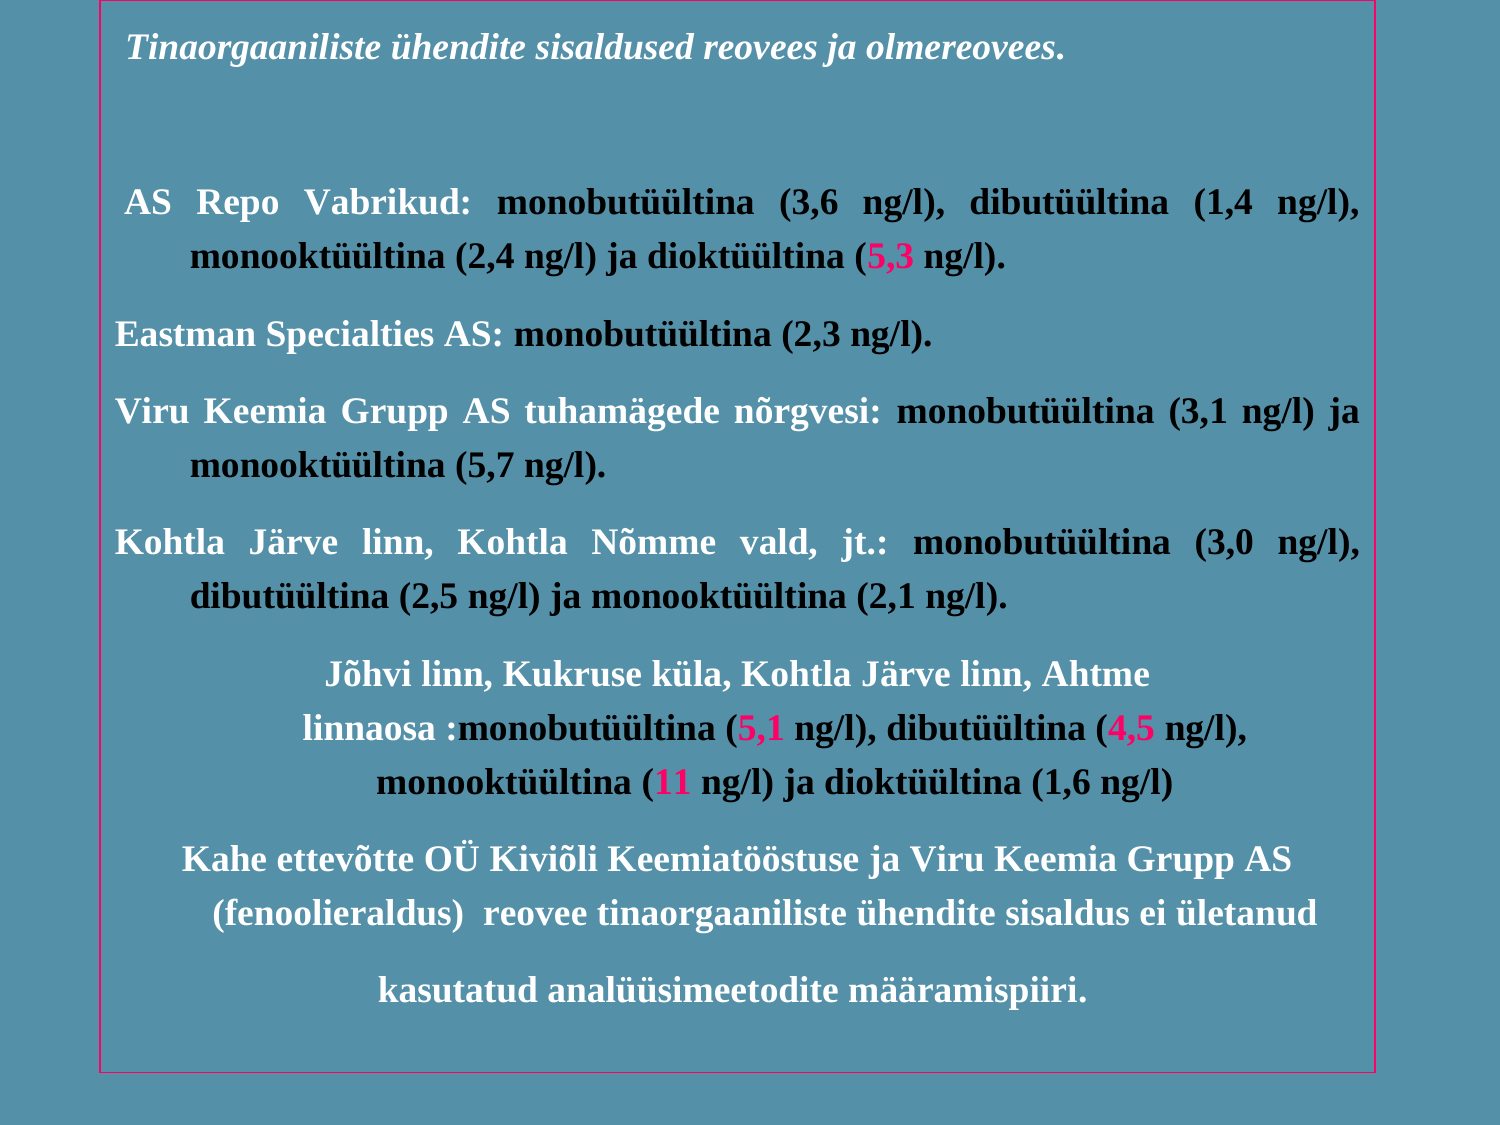

Tinaorgaaniliste ühendite sisaldused reovees ja olmereovees.
 AS Repo Vabrikud: monobutüültina (3,6 ng/l), dibutüültina (1,4 ng/l), monooktüültina (2,4 ng/l) ja dioktüültina (5,3 ng/l).
Eastman Specialties AS: monobutüültina (2,3 ng/l).
Viru Keemia Grupp AS tuhamägede nõrgvesi: monobutüültina (3,1 ng/l) ja monooktüültina (5,7 ng/l).
Kohtla Järve linn, Kohtla Nõmme vald, jt.: monobutüültina (3,0 ng/l), dibutüültina (2,5 ng/l) ja monooktüültina (2,1 ng/l).
Jõhvi linn, Kukruse küla, Kohtla Järve linn, Ahtme linnaosa :monobutüültina (5,1 ng/l), dibutüültina (4,5 ng/l), monooktüültina (11 ng/l) ja dioktüültina (1,6 ng/l)
Kahe ettevõtte OÜ Kiviõli Keemiatööstuse ja Viru Keemia Grupp AS (fenoolieraldus) reovee tinaorgaaniliste ühendite sisaldus ei ületanud
kasutatud analüüsimeetodite määramispiiri.